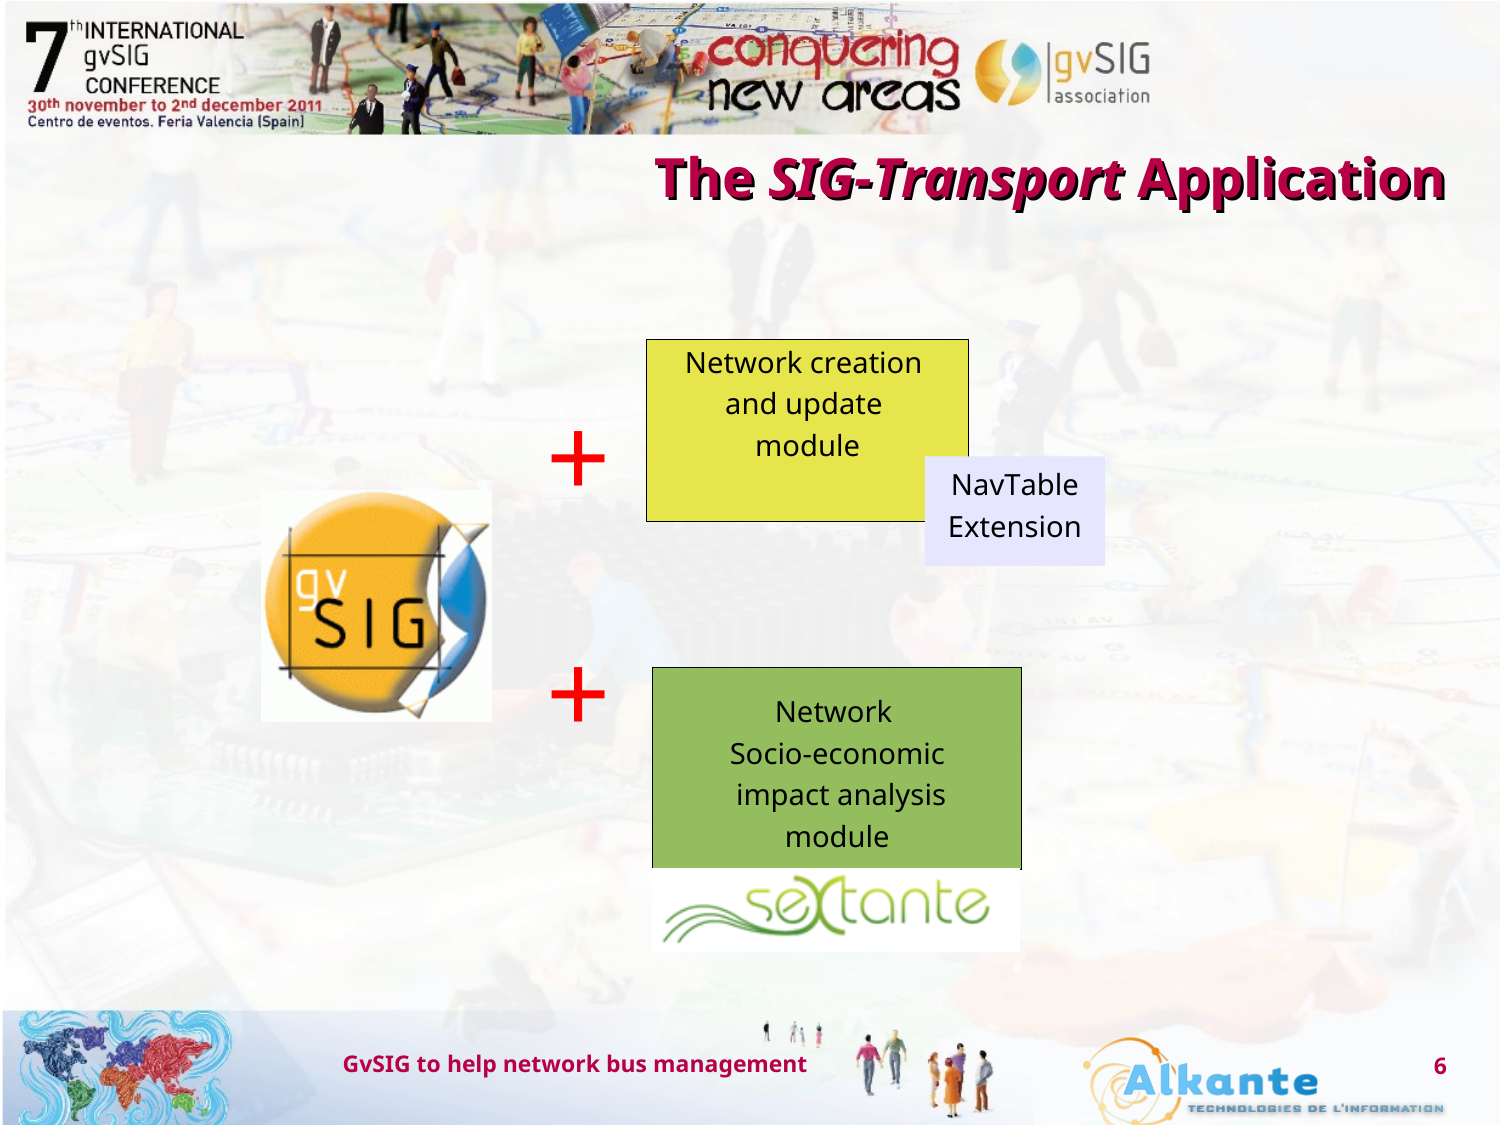

# The SIG-Transport Application
Network creation
and update
module
+
NavTable
Extension
+
Network
Socio-economic
 impact analysis
module
GvSIG to help network bus management
6